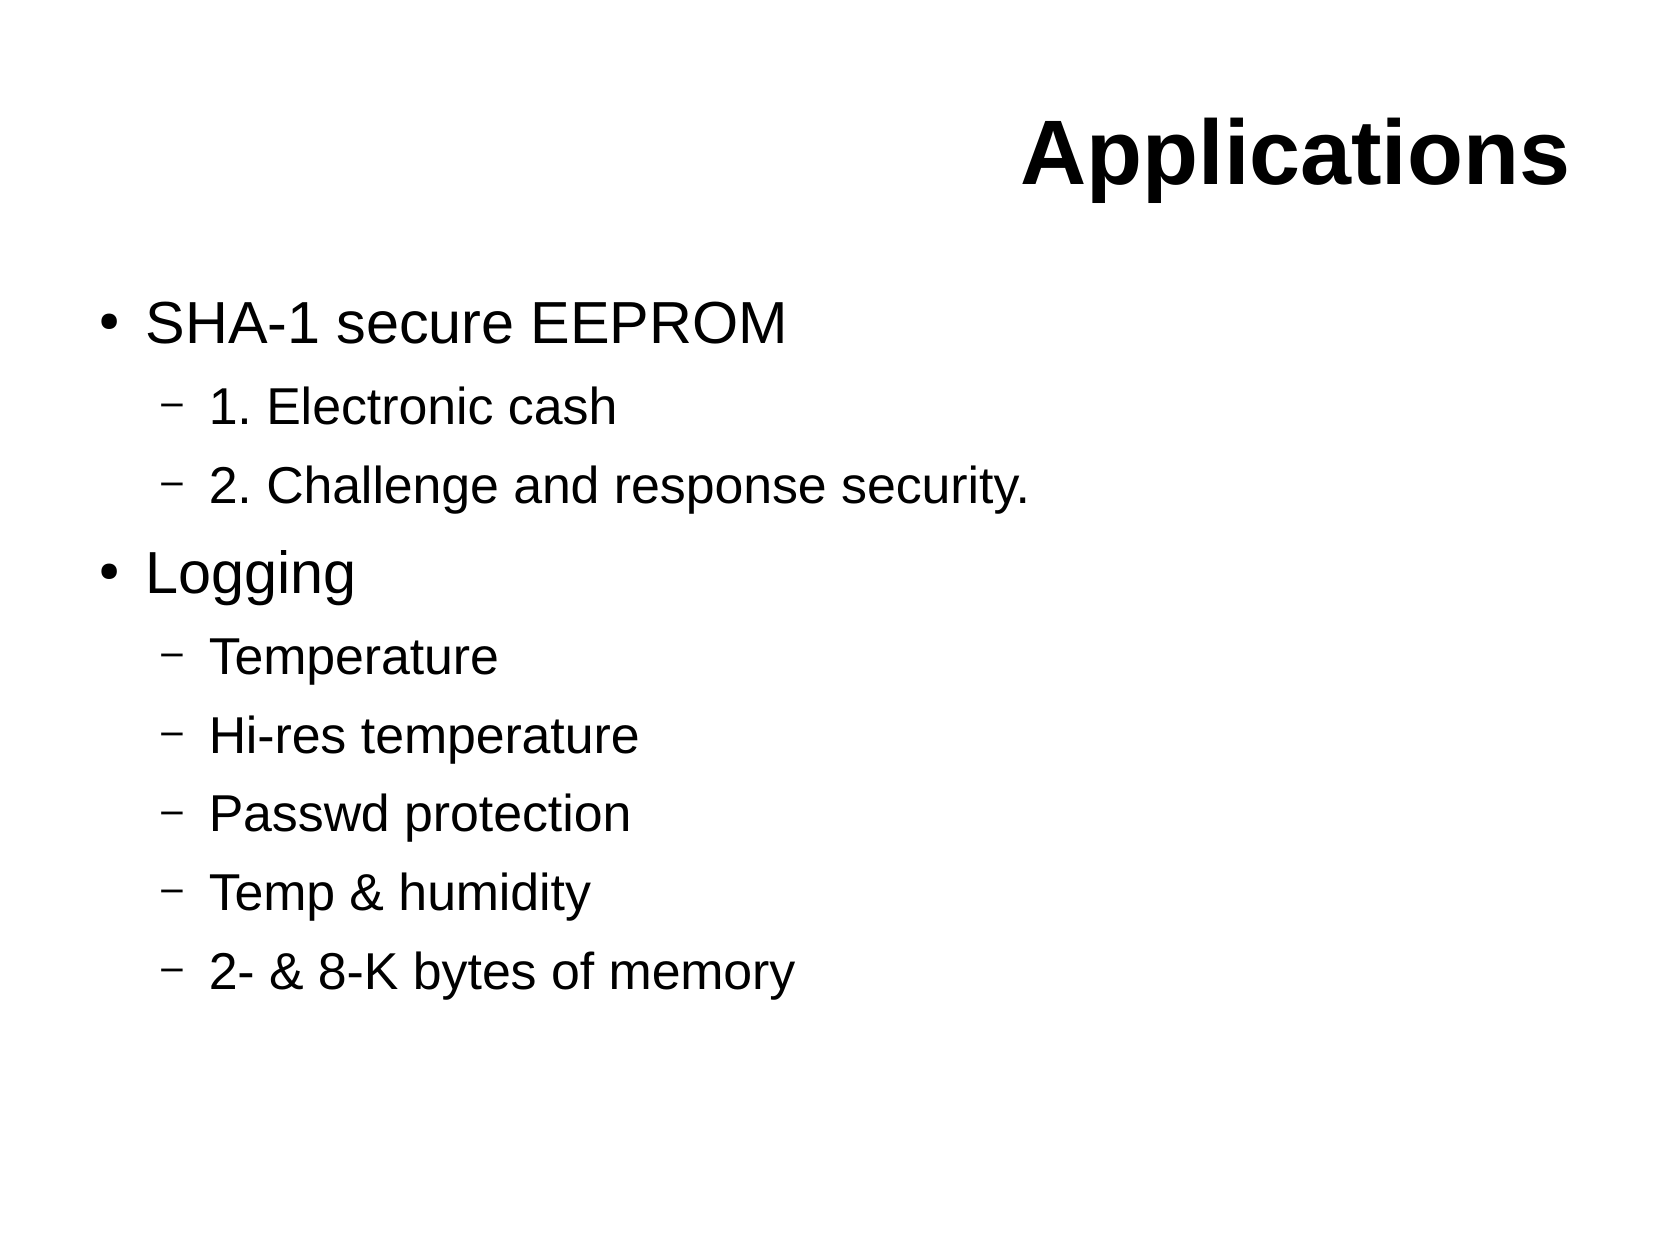

# Applications
SHA-1 secure EEPROM
1. Electronic cash
2. Challenge and response security.
Logging
Temperature
Hi-res temperature
Passwd protection
Temp & humidity
2- & 8-K bytes of memory